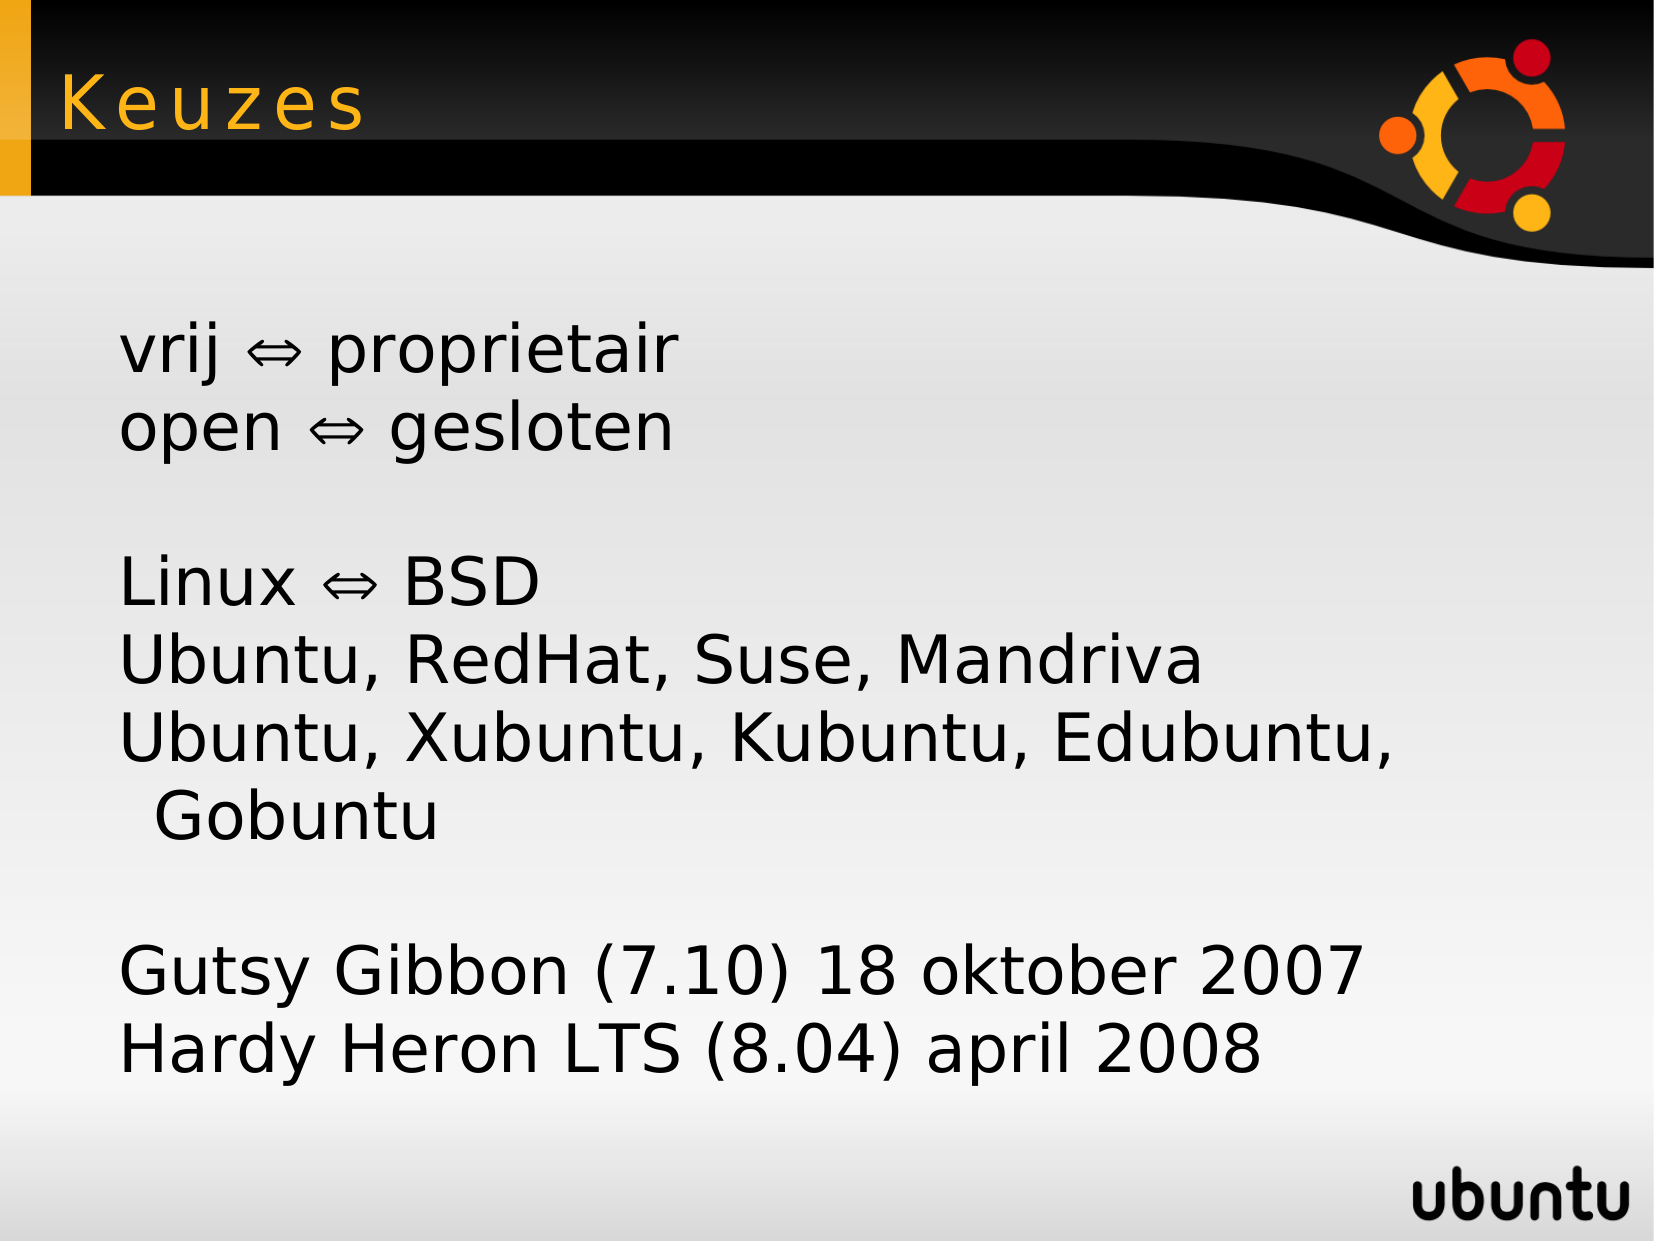

# Keuzes
vrij  proprietair
open  gesloten
Linux  BSD
Ubuntu, RedHat, Suse, Mandriva
Ubuntu, Xubuntu, Kubuntu, Edubuntu, Gobuntu
Gutsy Gibbon (7.10) 18 oktober 2007
Hardy Heron LTS (8.04) april 2008